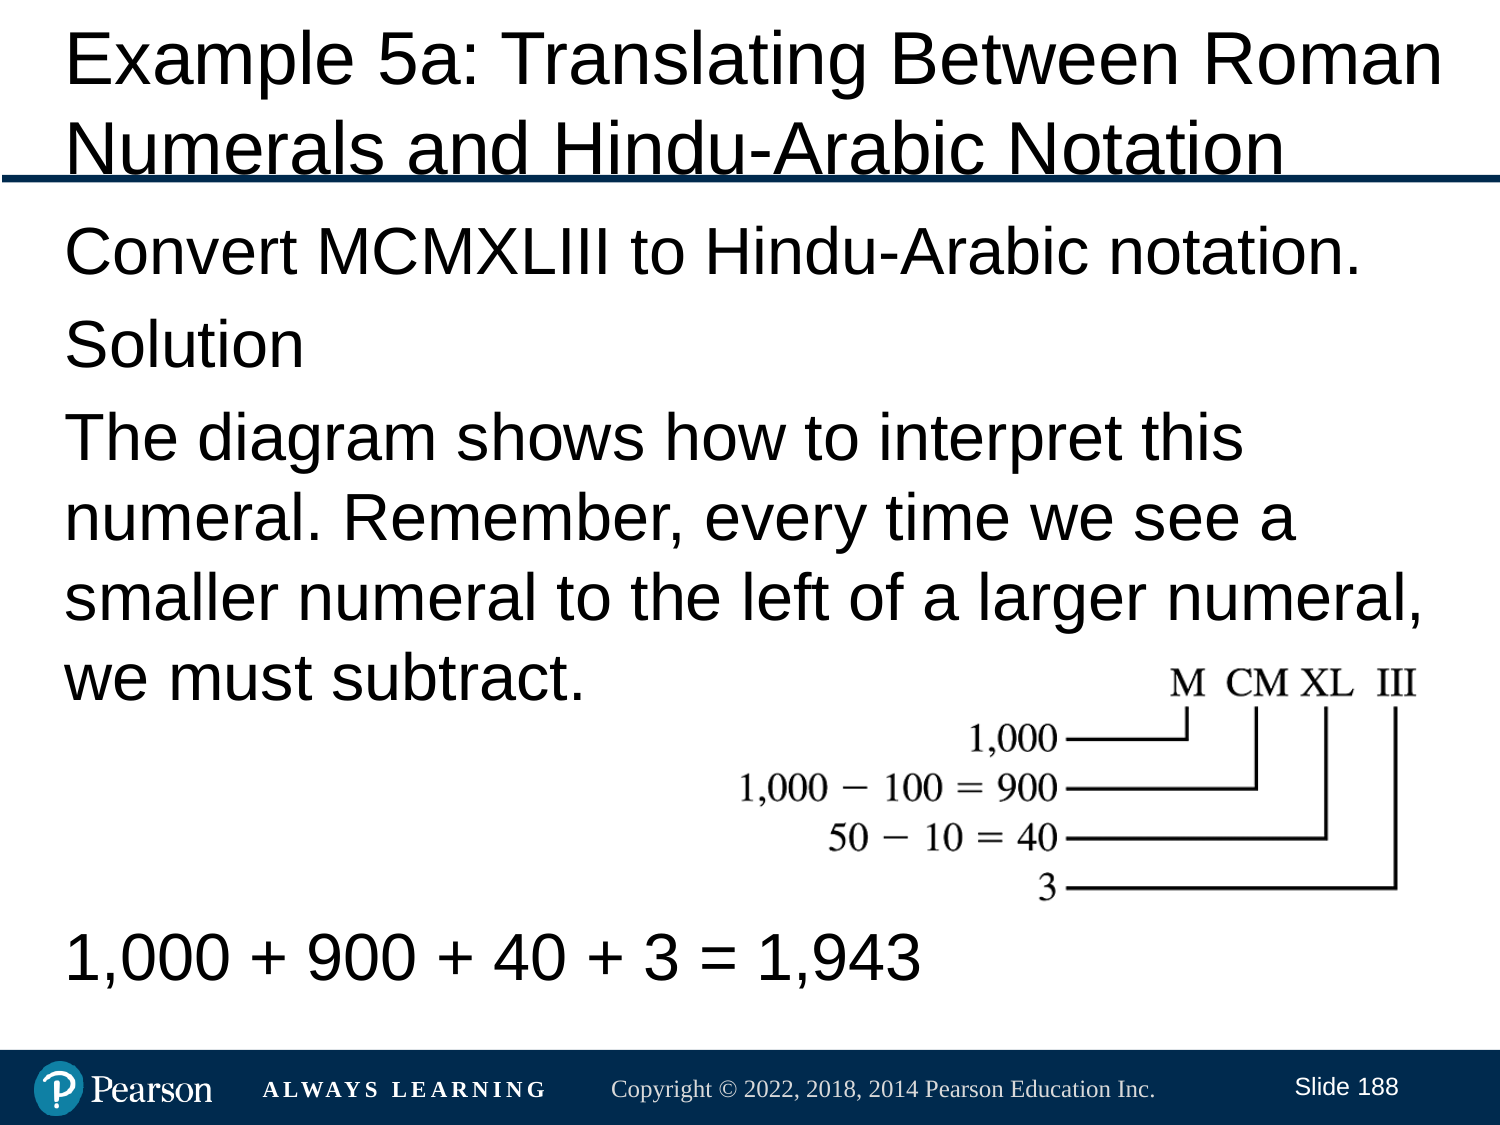

# Example 5a: Translating Between Roman Numerals and Hindu-Arabic Notation
Convert MCMXLIII to Hindu-Arabic notation.
Solution
The diagram shows how to interpret this numeral. Remember, every time we see a smaller numeral to the left of a larger numeral, we must subtract.
1,000 + 900 + 40 + 3 = 1,943